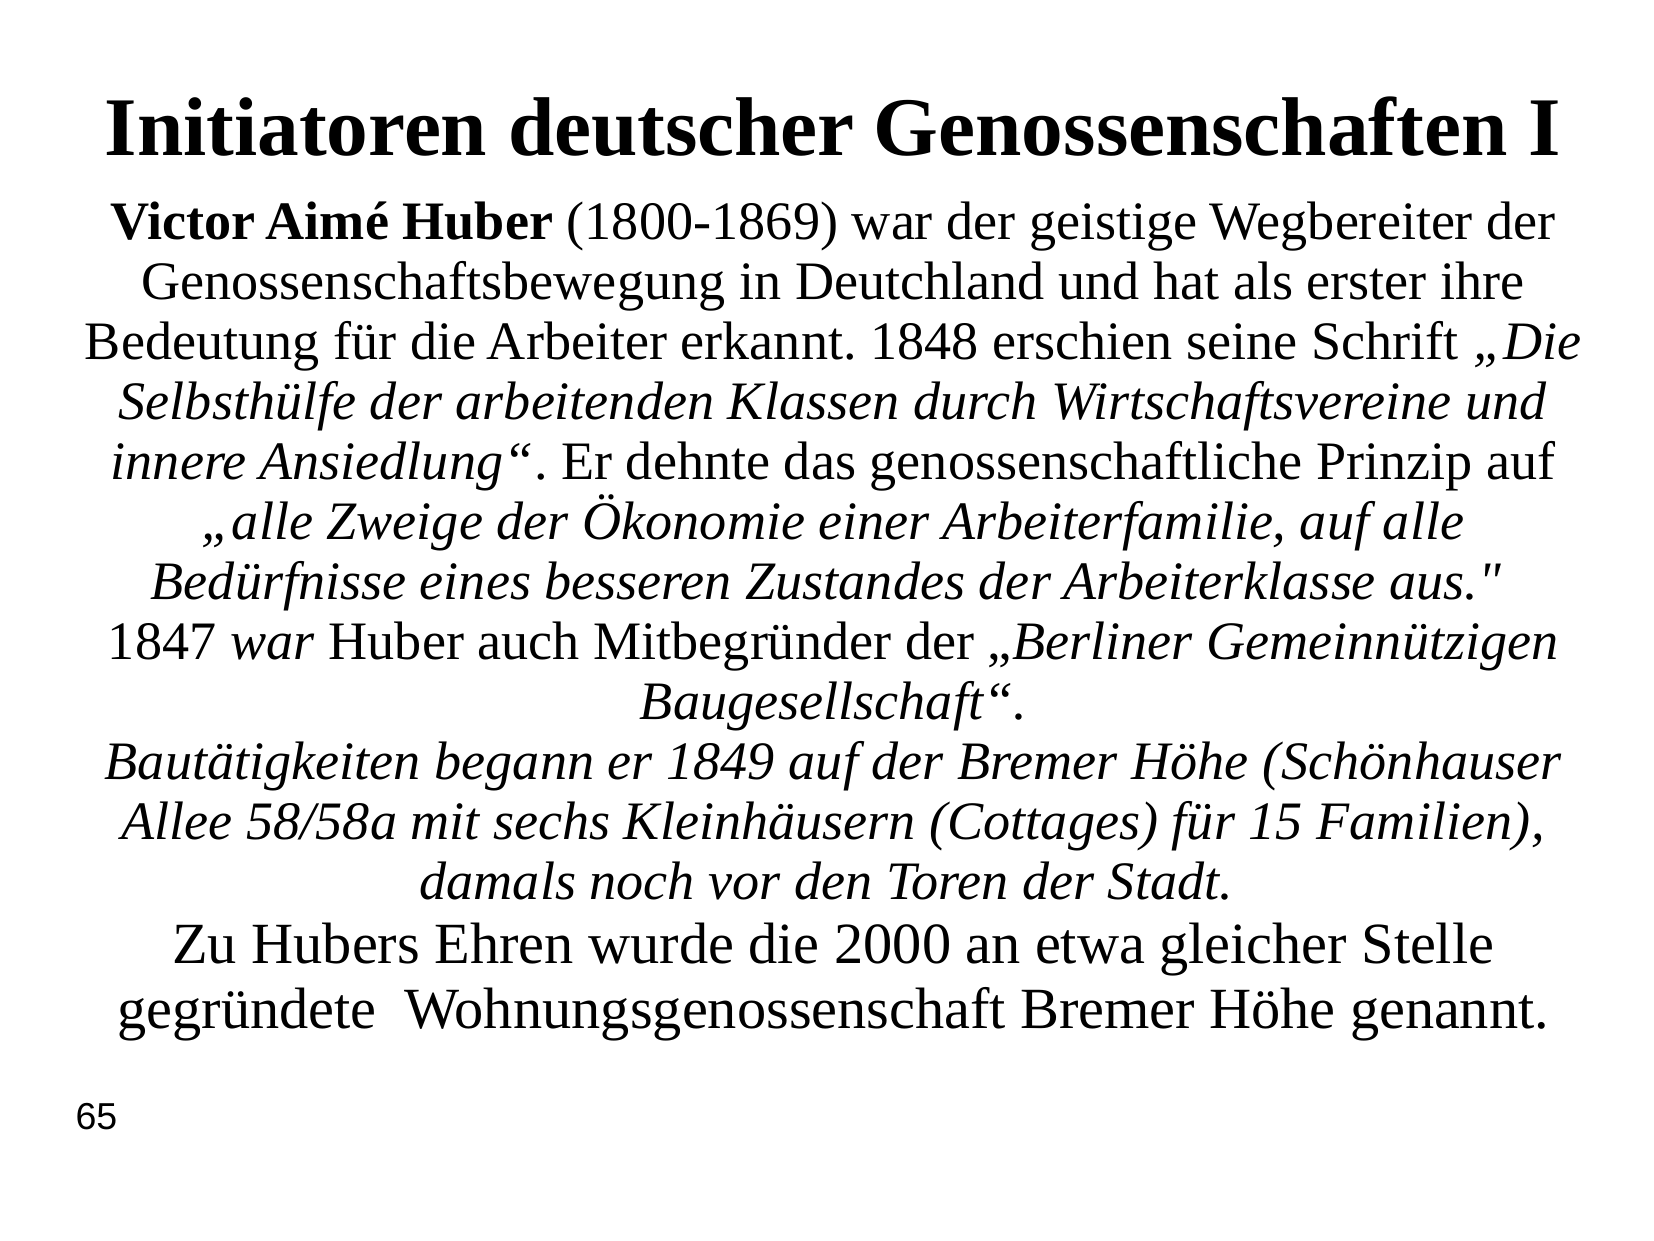

Initiatoren deutscher Genossenschaften I
Victor Aimé Huber (1800-1869) war der geistige Wegbereiter der Genossenschaftsbewe­gung in Deutchland und hat als erster ihre Bedeutung für die Arbeiter erkannt. 1848 erschien seine Schrift „Die Selbsthülfe der arbeitenden Klassen durch Wirtschaftsvereine und innere Ansiedlung“. Er dehnte das genossenschaftliche Prinzip auf „alle Zweige der Ökonomie einer Arbeiterfamilie, auf alle Bedürfnisse eines besseren Zustandes der Arbeiterklasse aus."
1847 war Huber auch Mitbegründer der „Berliner Gemeinnützigen Baugesellschaft“.
Bautätigkeiten begann er 1849 auf der Bremer Höhe (Schönhauser Allee 58/58a mit sechs Kleinhäusern (Cottages) für 15 Familien), damals noch vor den Toren der Stadt.
Zu Hubers Ehren wurde die 2000 an etwa gleicher Stelle gegründete Wohnungsgenossenschaft Bremer Höhe genannt.